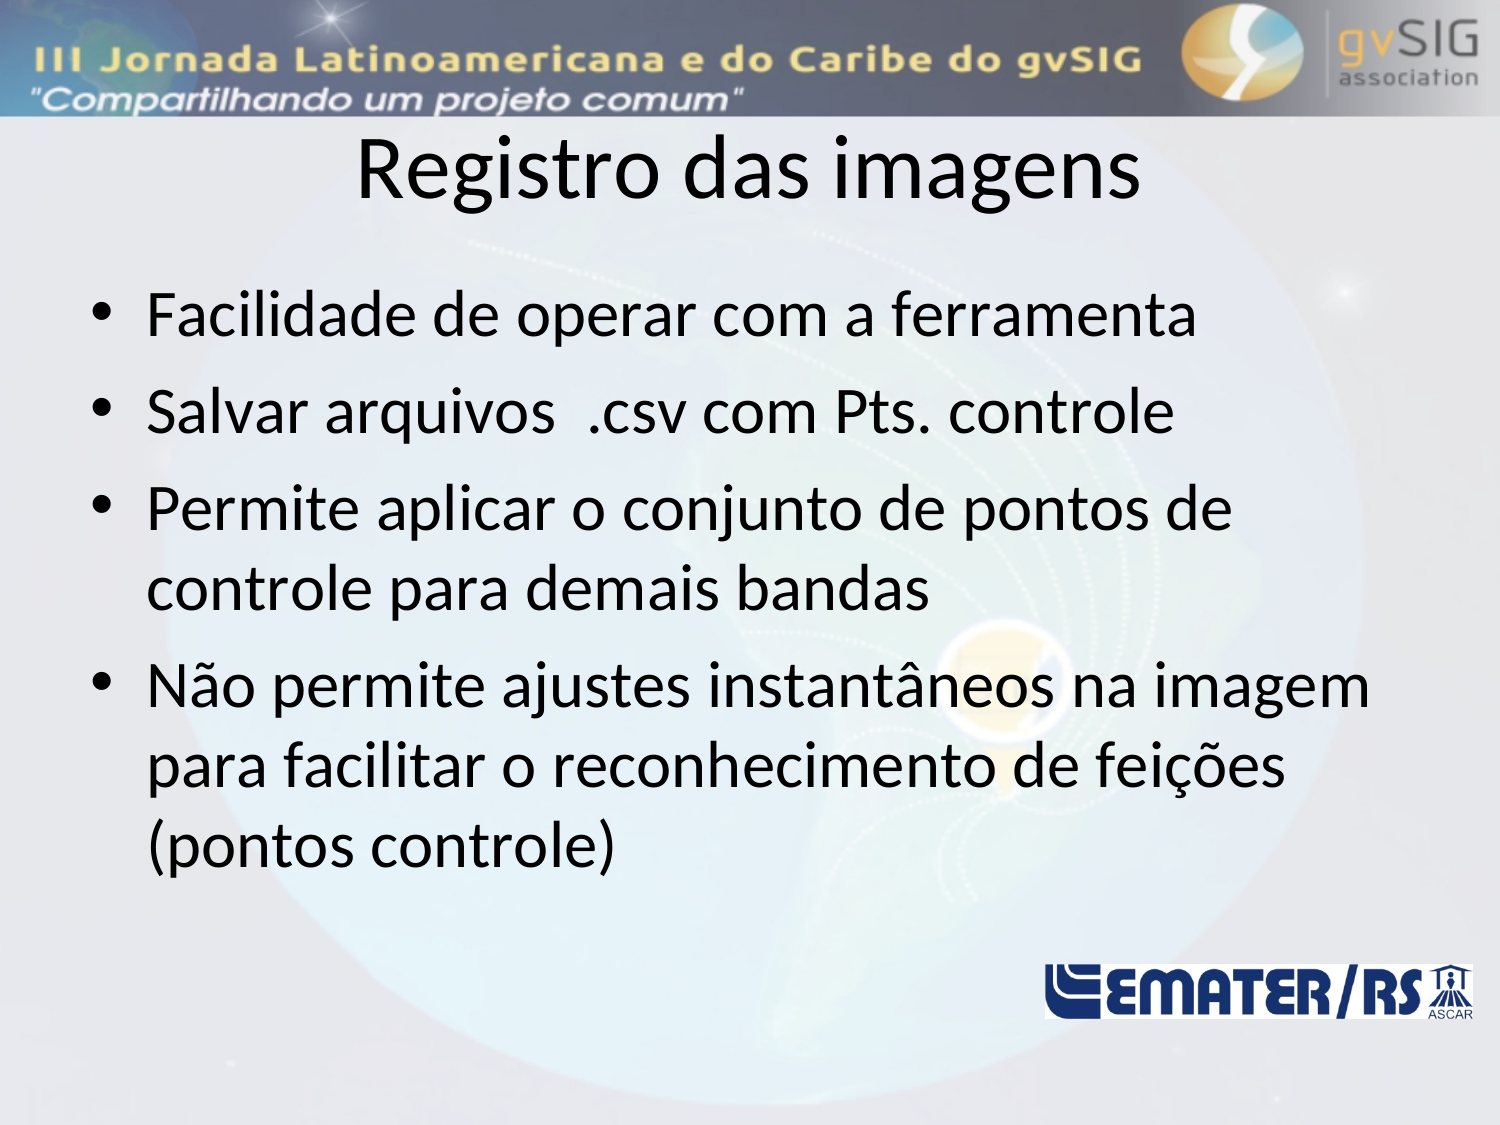

# Registro das imagens
Facilidade de operar com a ferramenta
Salvar arquivos .csv com Pts. controle
Permite aplicar o conjunto de pontos de controle para demais bandas
Não permite ajustes instantâneos na imagem para facilitar o reconhecimento de feições (pontos controle)